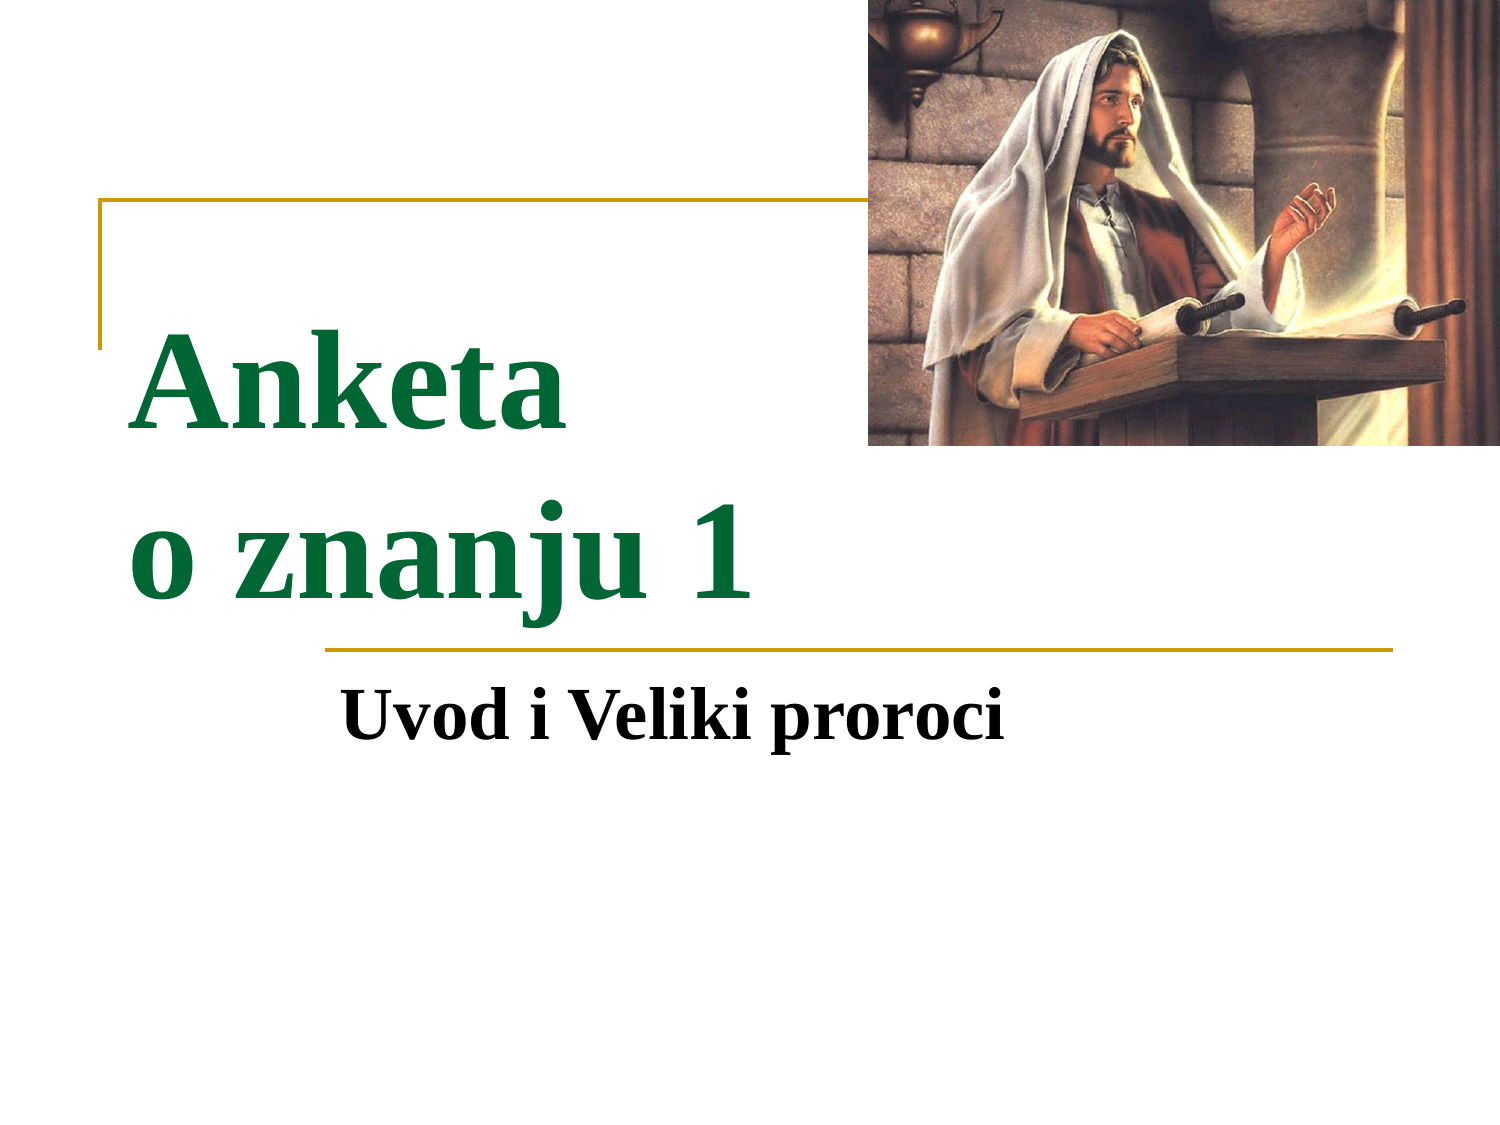

# Anketa o znanju 1
Uvod i Veliki proroci